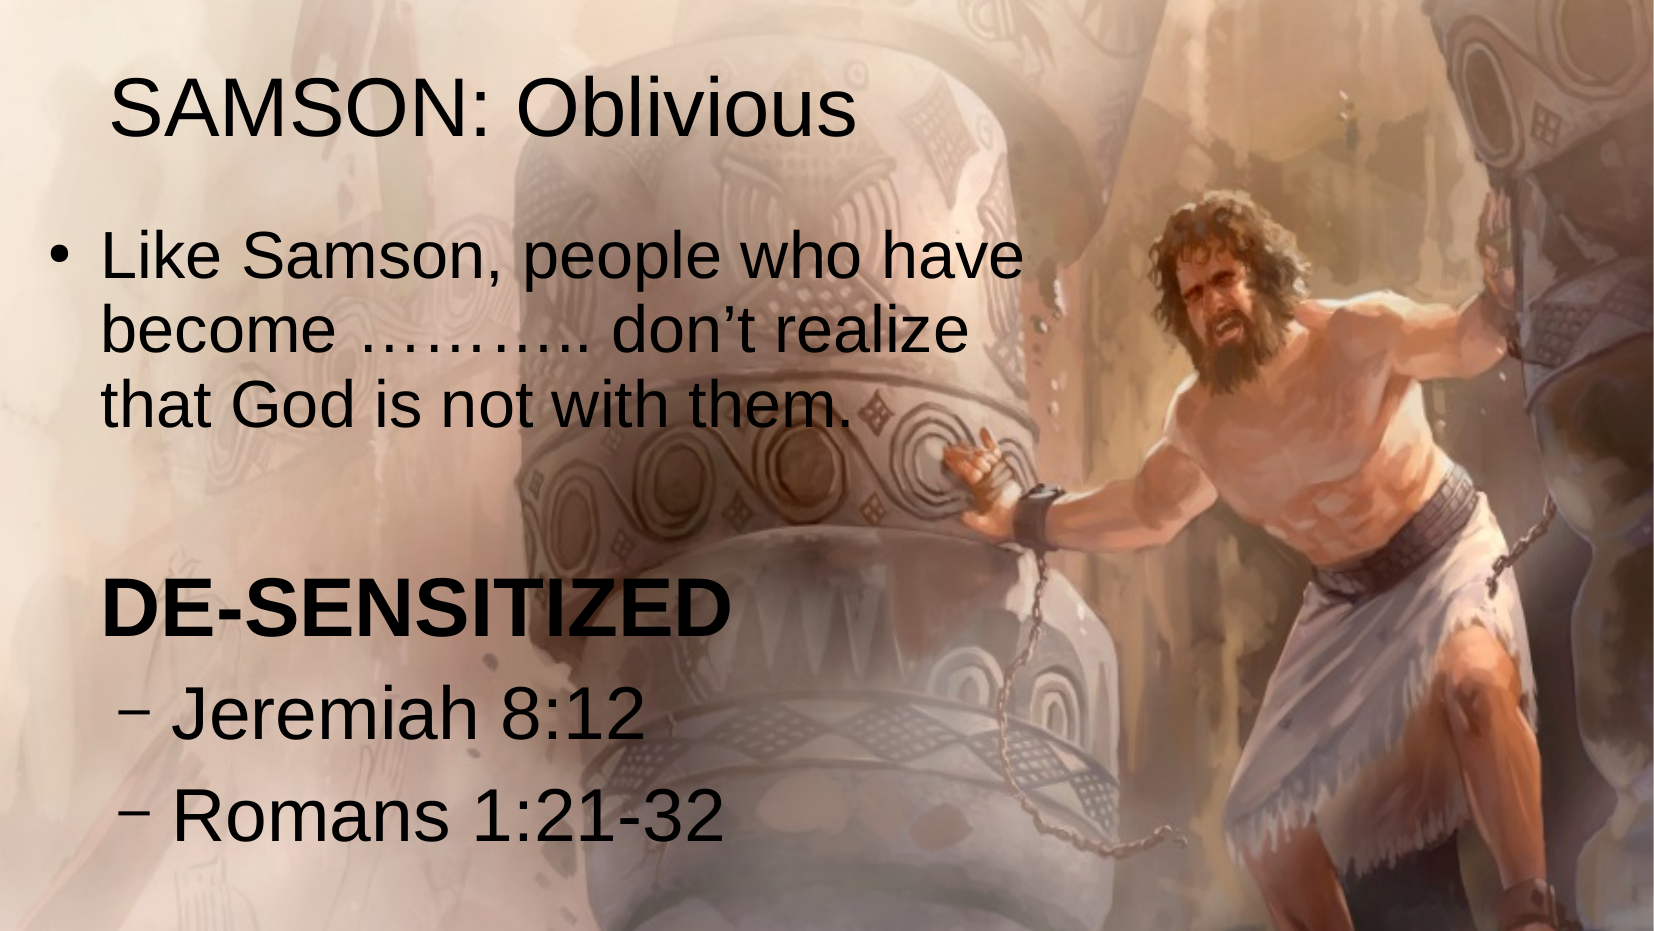

# SAMSON: Oblivious
Like Samson, people who have become ……….. don’t realize that God is not with them.
DE-SENSITIZED
Jeremiah 8:12
Romans 1:21-32